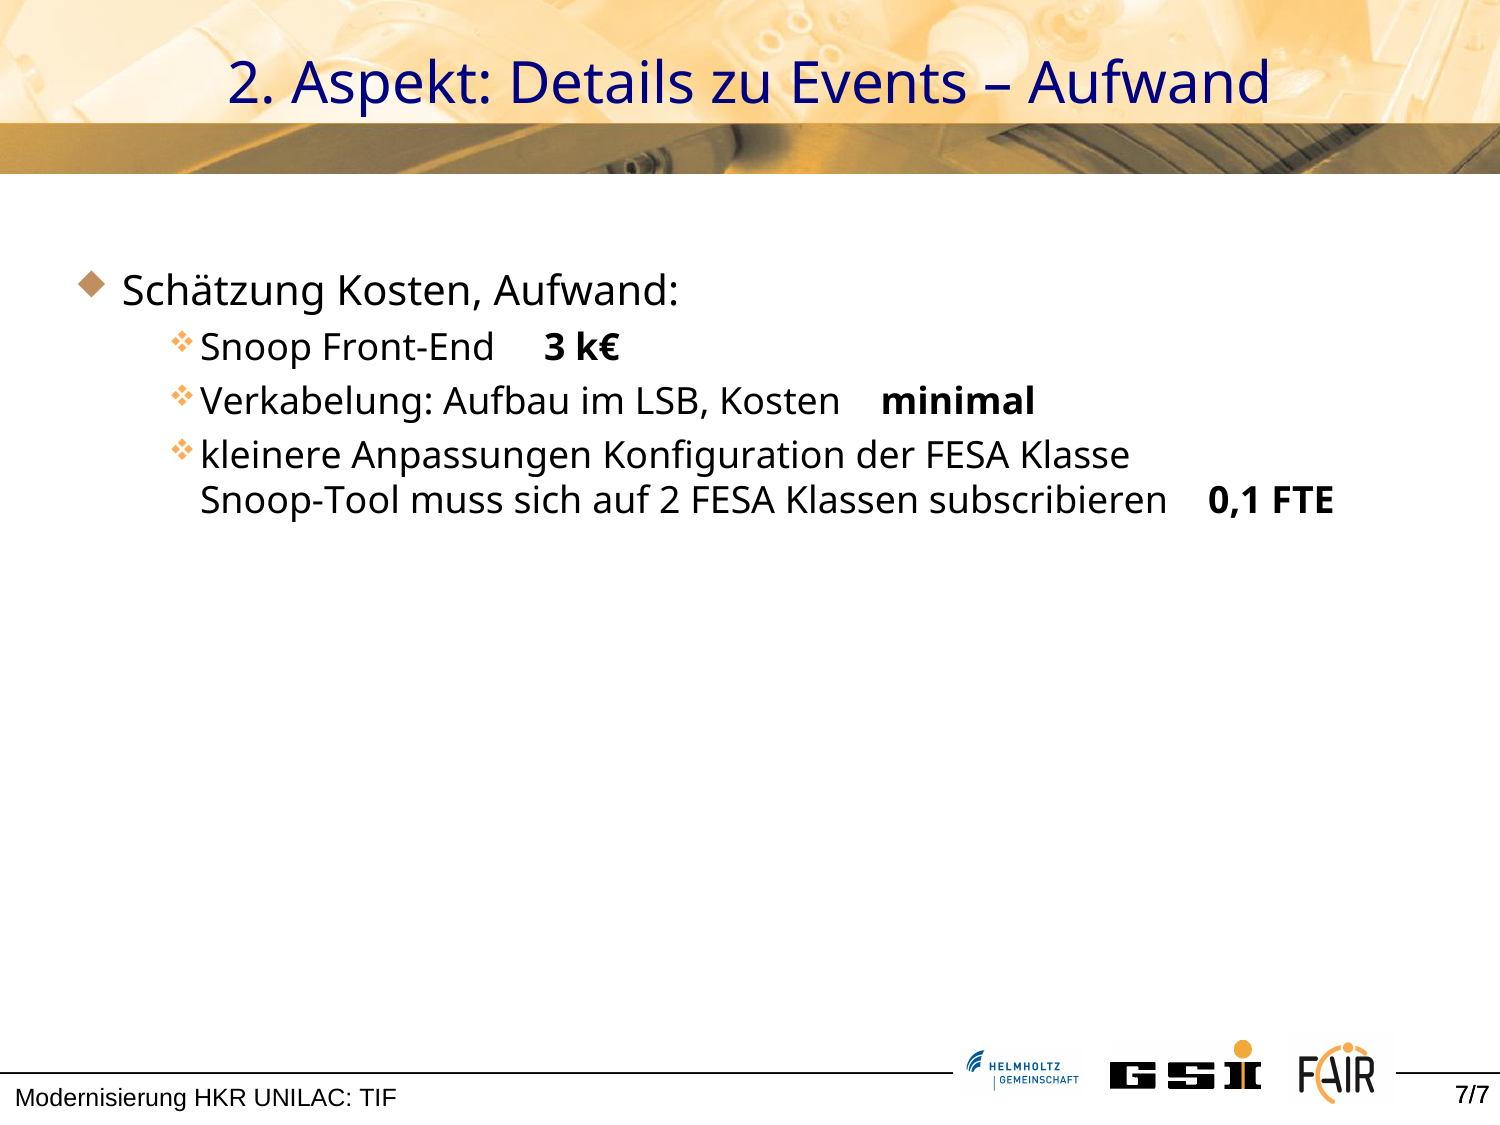

# 2. Aspekt: Details zu Events – Aufwand
Schätzung Kosten, Aufwand:
Snoop Front-End 3 k€
Verkabelung: Aufbau im LSB, Kosten minimal
kleinere Anpassungen Konfiguration der FESA Klasse
Snoop-Tool muss sich auf 2 FESA Klassen subscribieren 0,1 FTE
7